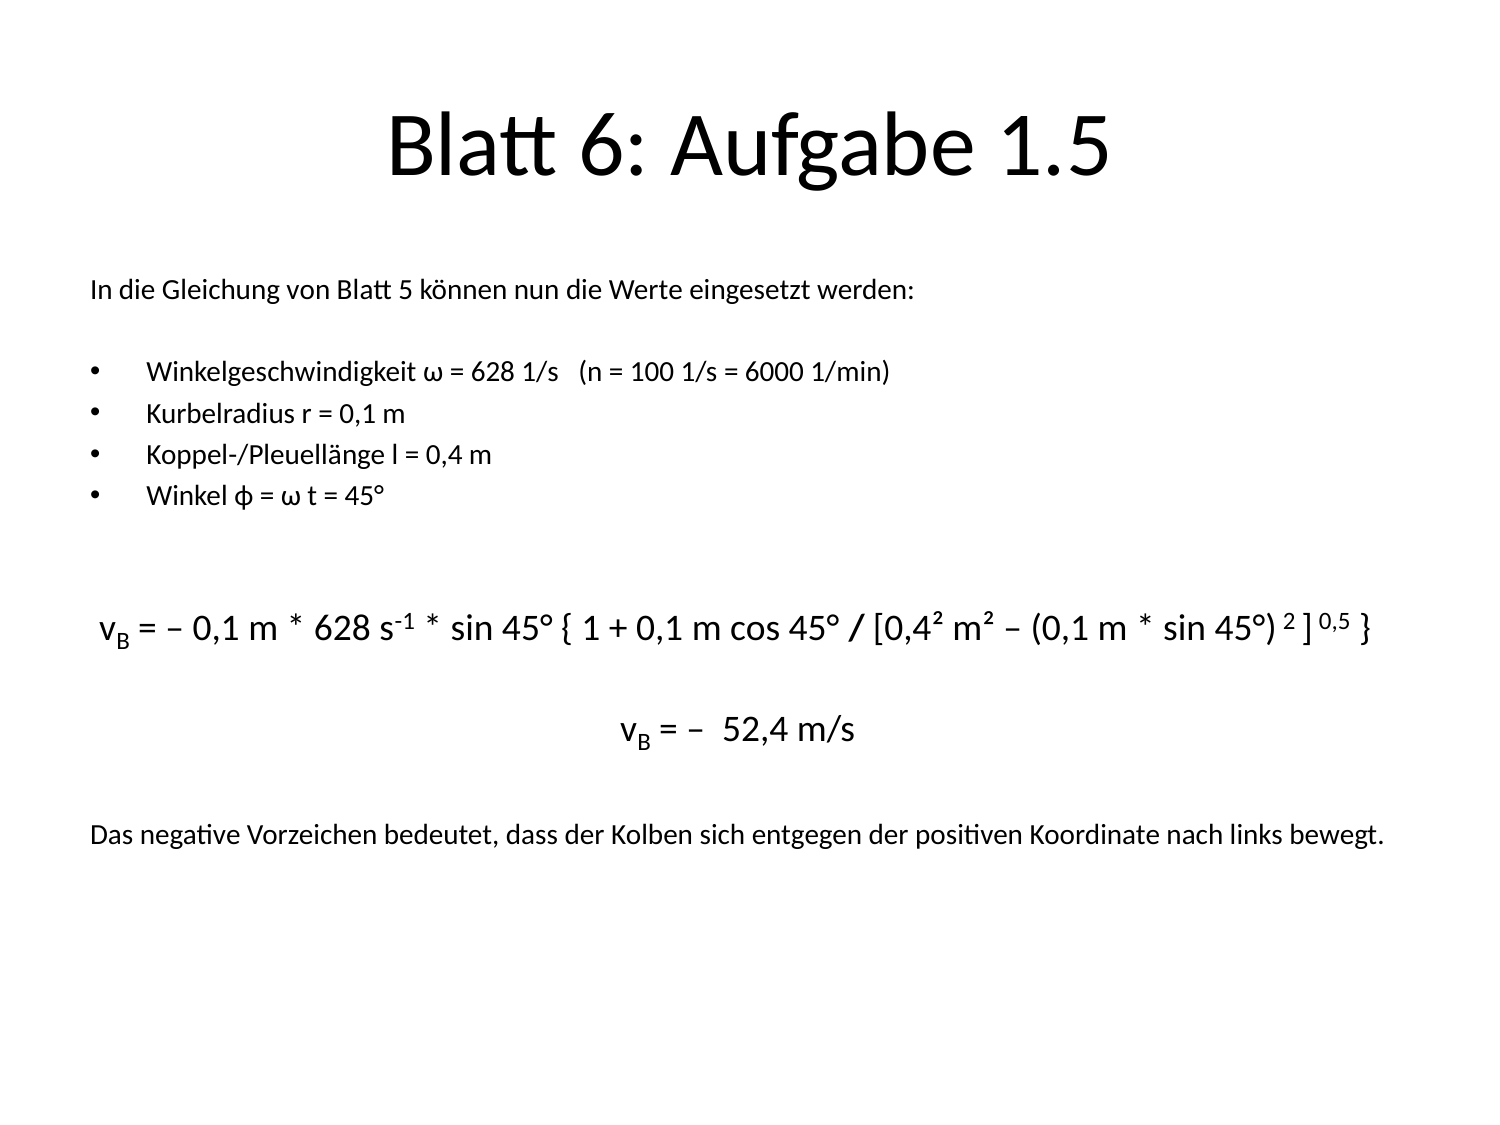

# Blatt 6: Aufgabe 1.5
In die Gleichung von Blatt 5 können nun die Werte eingesetzt werden:
Winkelgeschwindigkeit ω = 628 1/s (n = 100 1/s = 6000 1/min)
Kurbelradius r = 0,1 m
Koppel-/Pleuellänge l = 0,4 m
Winkel ϕ = ω t = 45°
vB = – 0,1 m * 628 s-1 * sin 45° { 1 + 0,1 m cos 45° / [0,4² m² – (0,1 m * sin 45°) 2 ] 0,5 }
vB = – 52,4 m/s
Das negative Vorzeichen bedeutet, dass der Kolben sich entgegen der positiven Koordinate nach links bewegt.